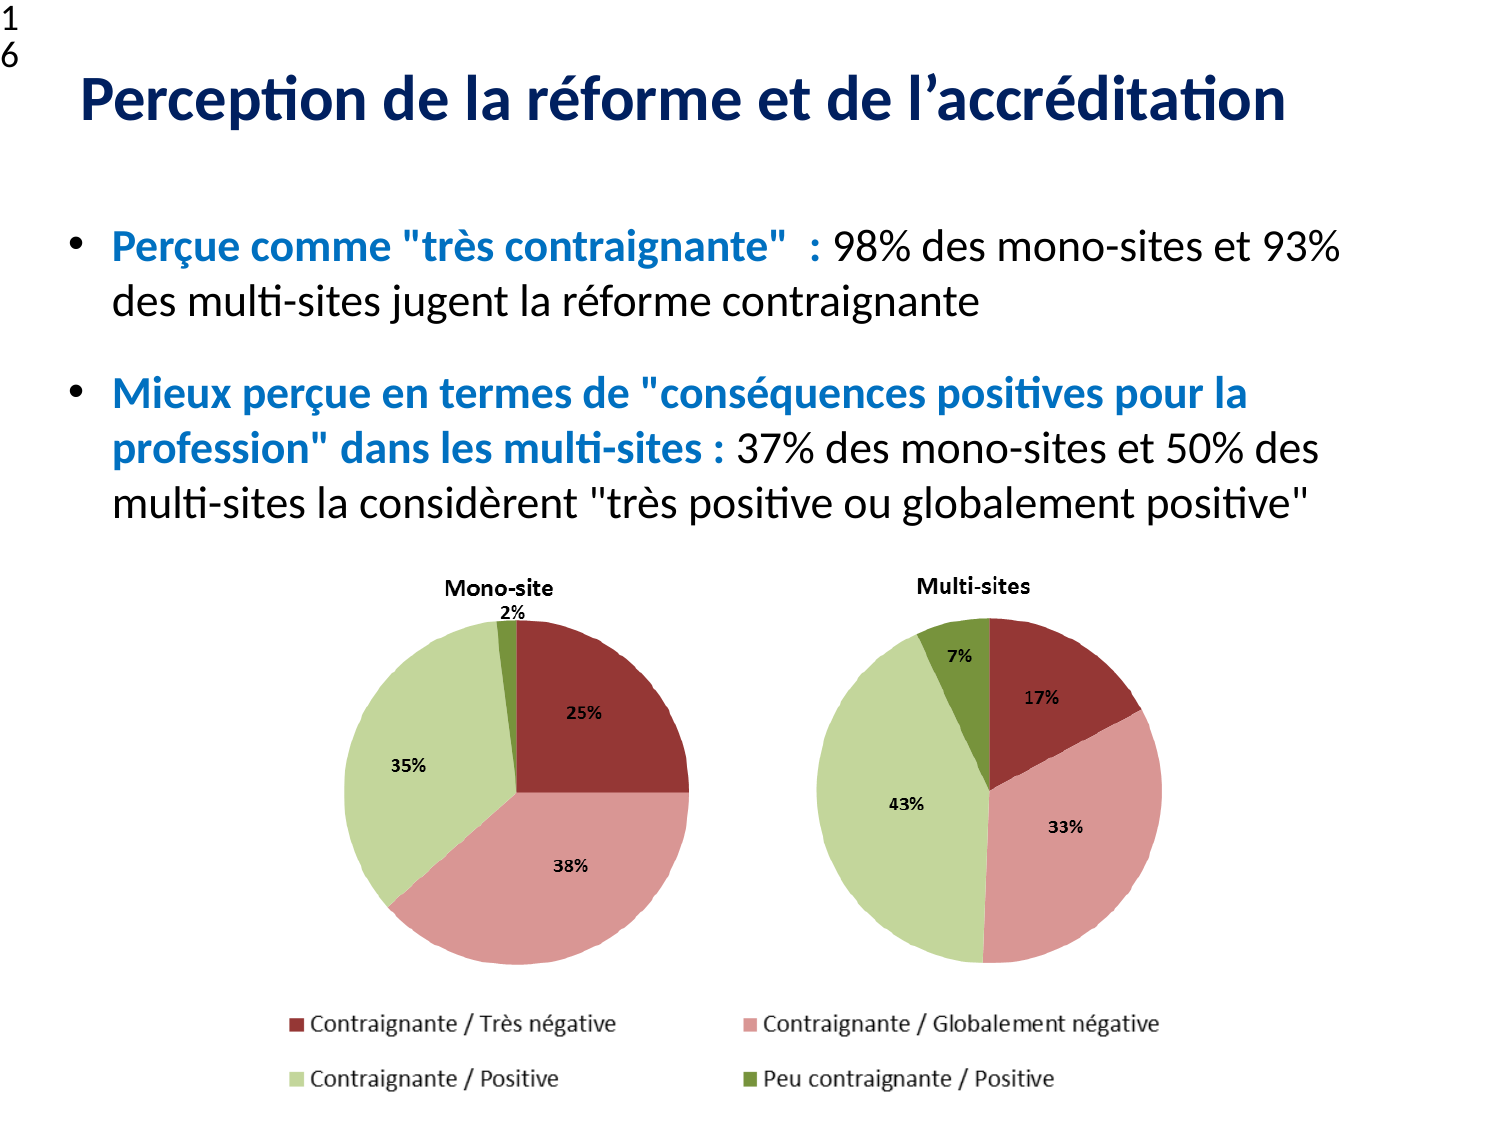

# Perception de la réforme et de l’accréditation
Perçue comme "très contraignante" : 98% des mono-sites et 93% des multi-sites jugent la réforme contraignante
Mieux perçue en termes de "conséquences positives pour la profession" dans les multi-sites : 37% des mono-sites et 50% des multi-sites la considèrent "très positive ou globalement positive"